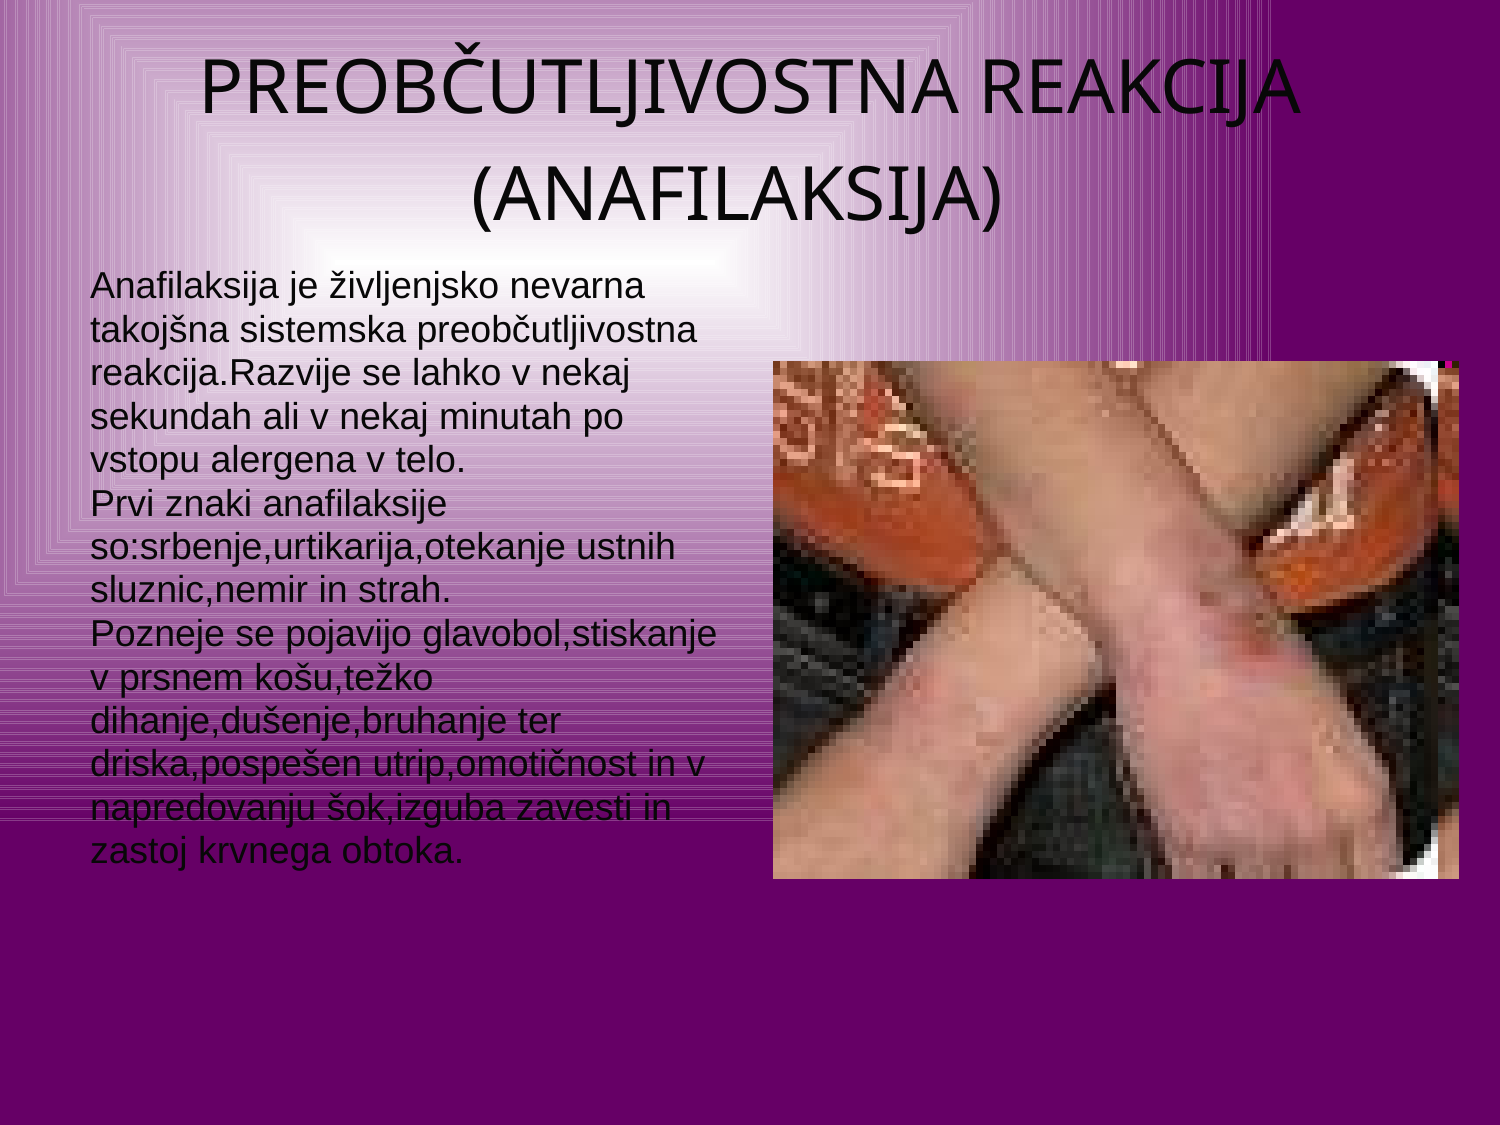

# PREOBČUTLJIVOSTNA REAKCIJA (ANAFILAKSIJA)
Anafilaksija je življenjsko nevarna
takojšna sistemska preobčutljivostna
reakcija.Razvije se lahko v nekaj
sekundah ali v nekaj minutah po
vstopu alergena v telo.
Prvi znaki anafilaksije
so:srbenje,urtikarija,otekanje ustnih
sluznic,nemir in strah.
Pozneje se pojavijo glavobol,stiskanje
v prsnem košu,težko
dihanje,dušenje,bruhanje ter
driska,pospešen utrip,omotičnost in v
napredovanju šok,izguba zavesti in
zastoj krvnega obtoka.